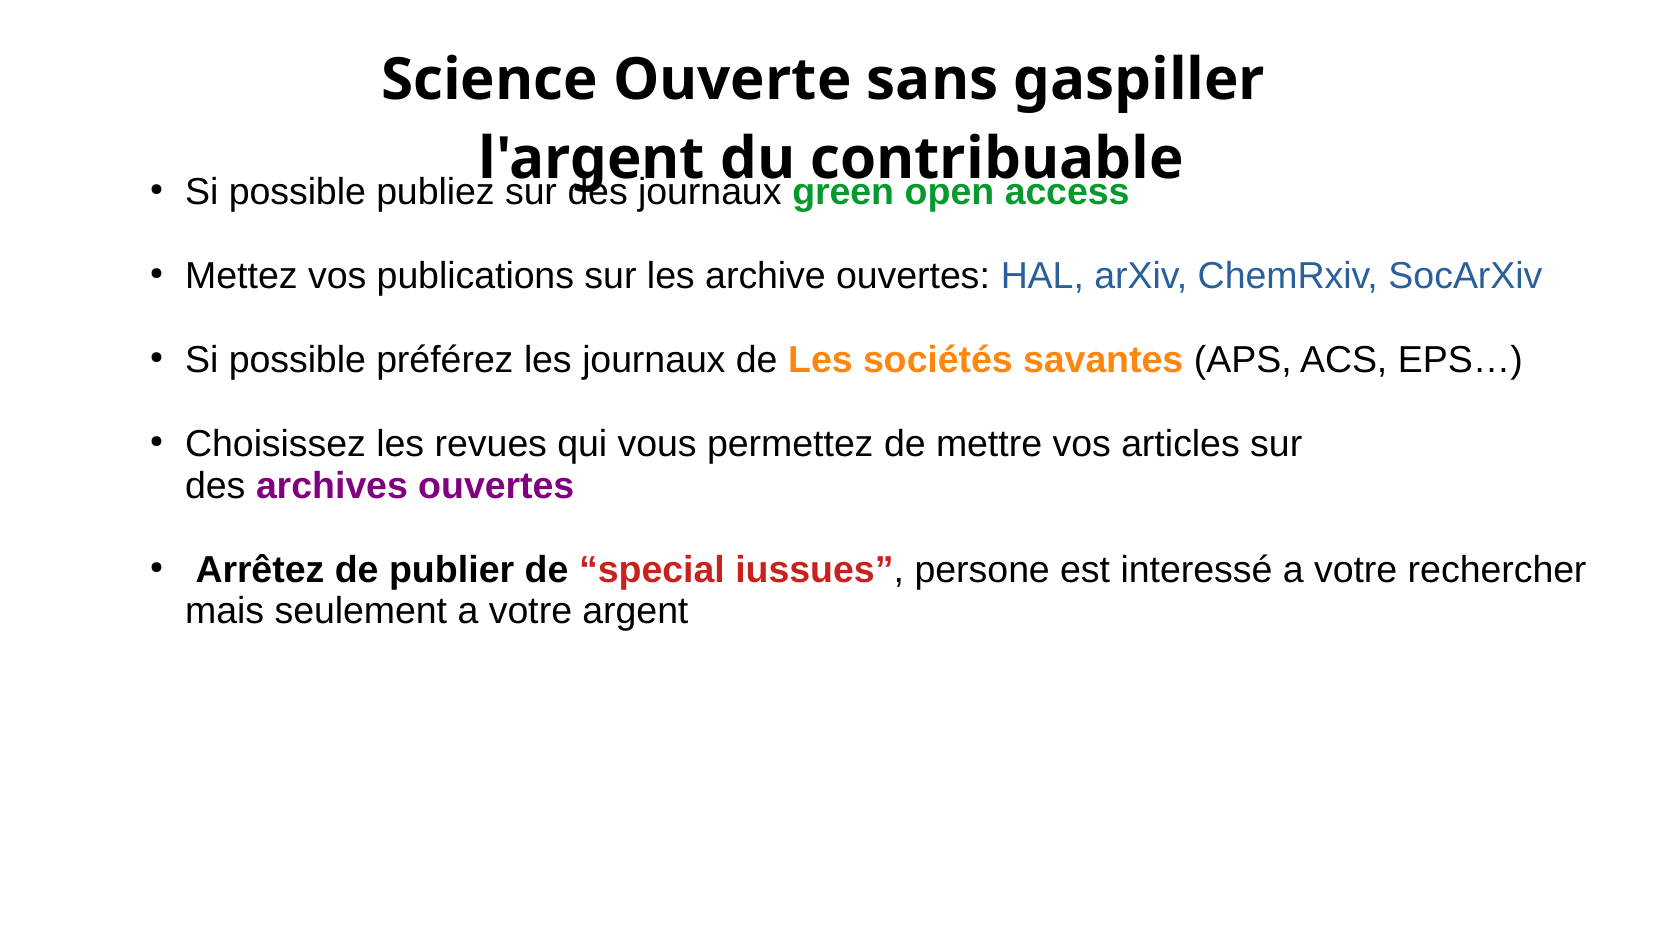

Science Ouverte sans gaspiller
l'argent du contribuable
Si possible publiez sur des journaux green open access
Mettez vos publications sur les archive ouvertes: HAL, arXiv, ChemRxiv, SocArXiv
Si possible préférez les journaux de Les sociétés savantes (APS, ACS, EPS…)
Choisissez les revues qui vous permettez de mettre vos articles sur
des archives ouvertes
 Arrêtez de publier de “special iussues”, persone est interessé a votre rechercher
mais seulement a votre argent